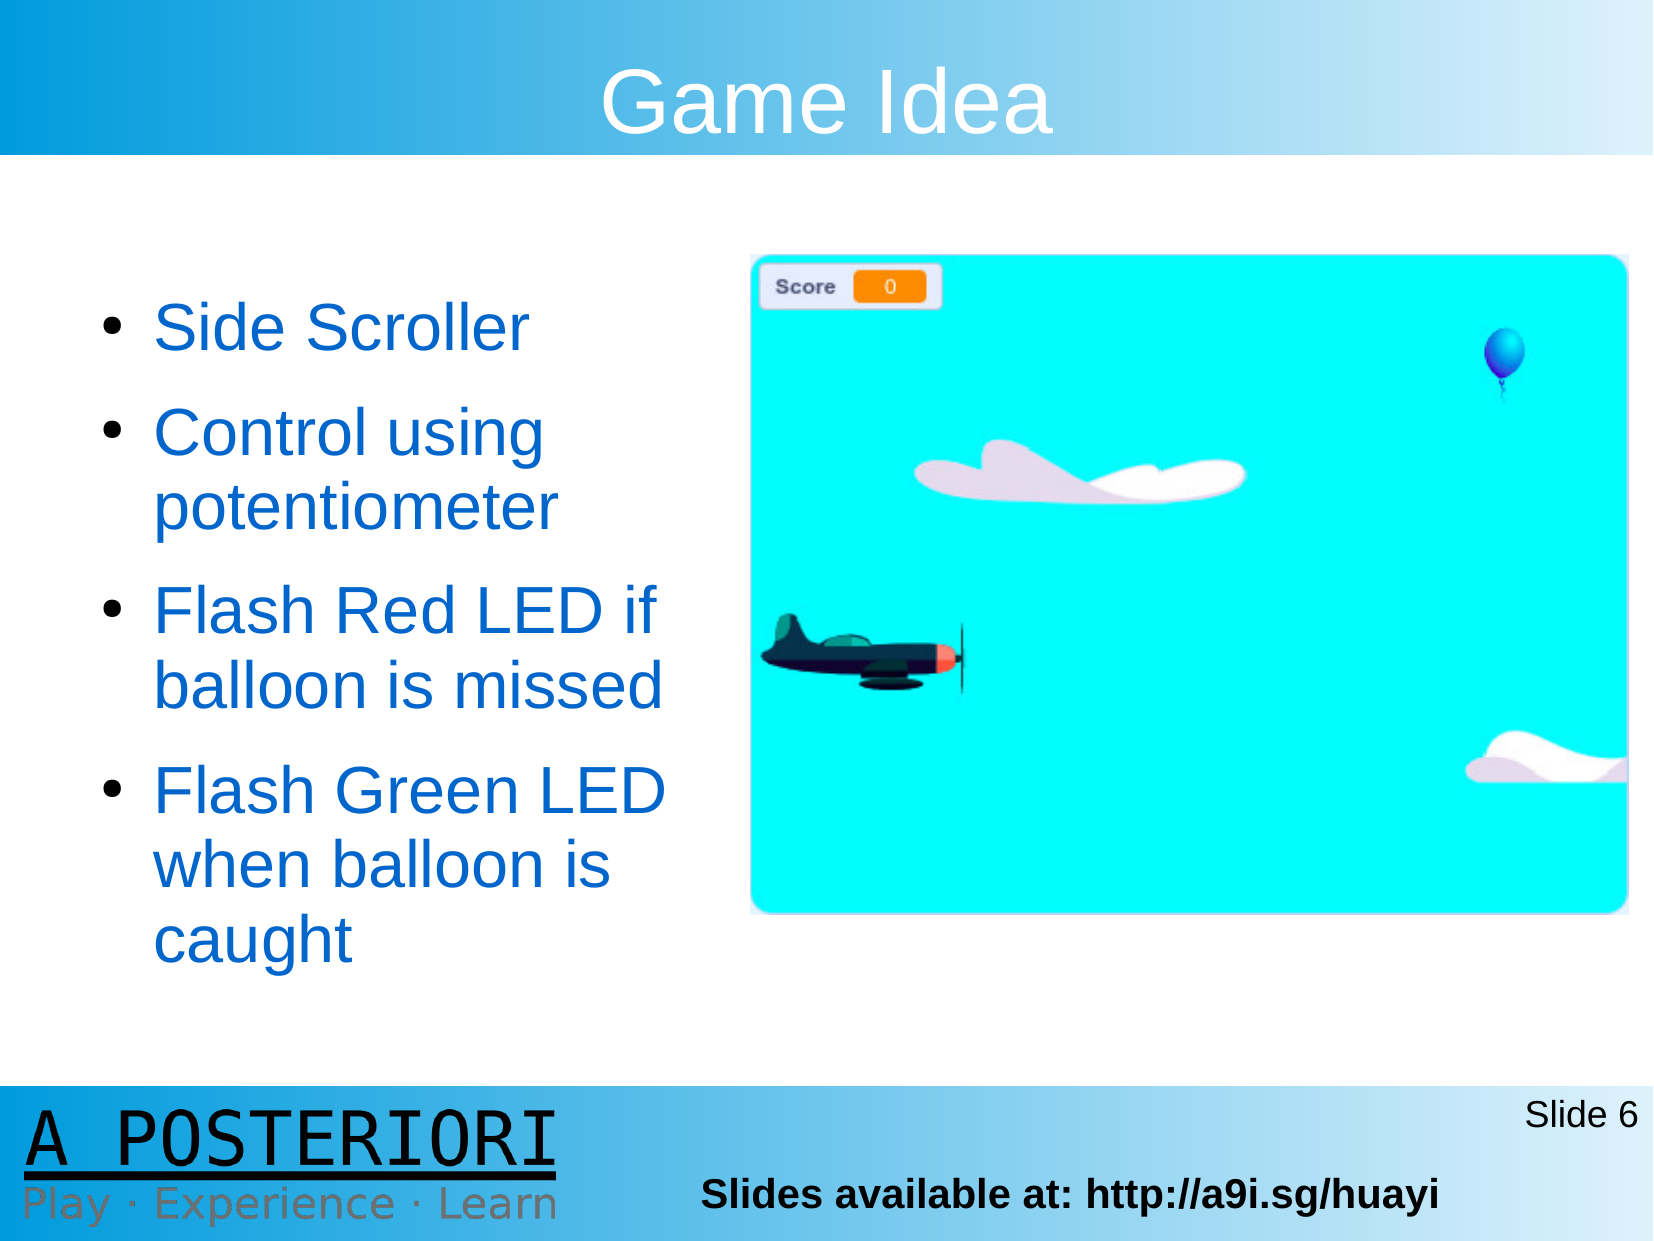

# Game Idea
Side Scroller
Control using potentiometer
Flash Red LED if balloon is missed
Flash Green LED when balloon is caught